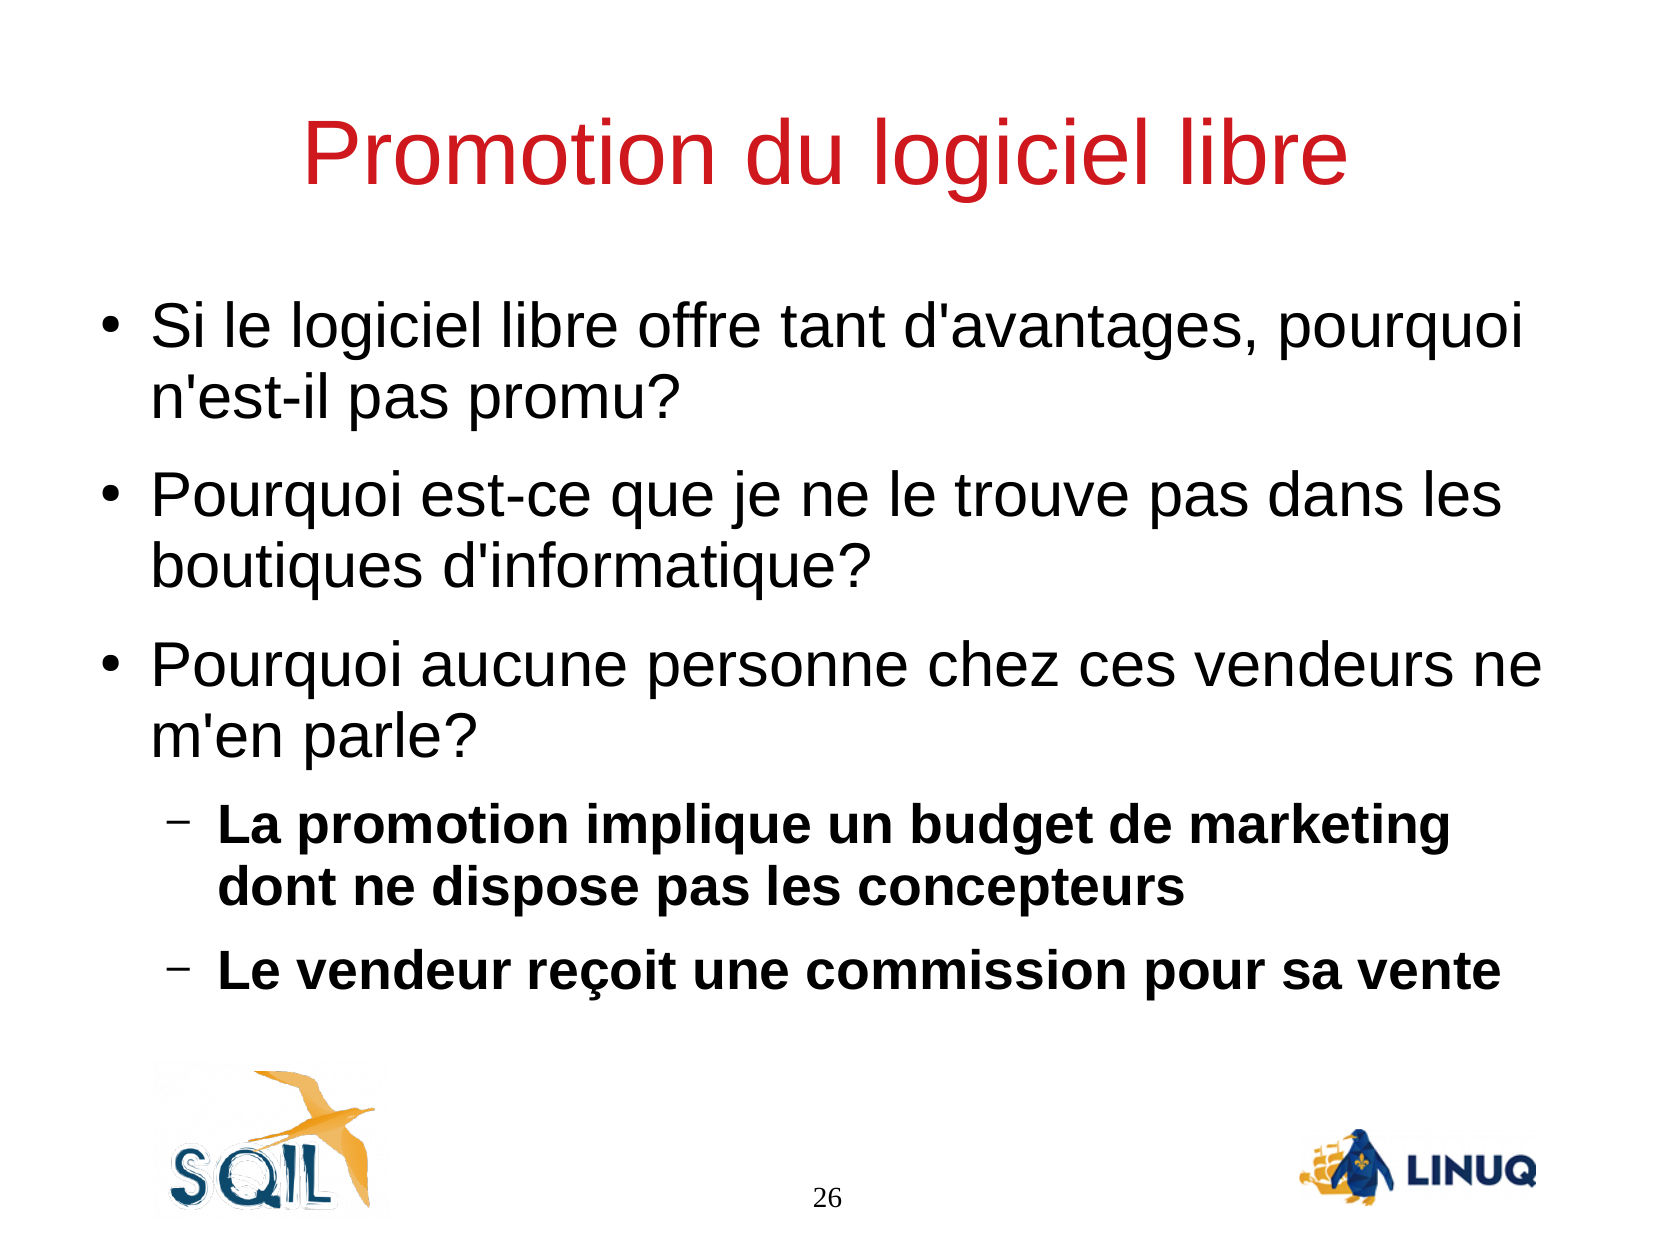

# Promotion du logiciel libre
Si le logiciel libre offre tant d'avantages, pourquoi n'est-il pas promu?
Pourquoi est-ce que je ne le trouve pas dans les boutiques d'informatique?
Pourquoi aucune personne chez ces vendeurs ne m'en parle?
La promotion implique un budget de marketing dont ne dispose pas les concepteurs
Le vendeur reçoit une commission pour sa vente